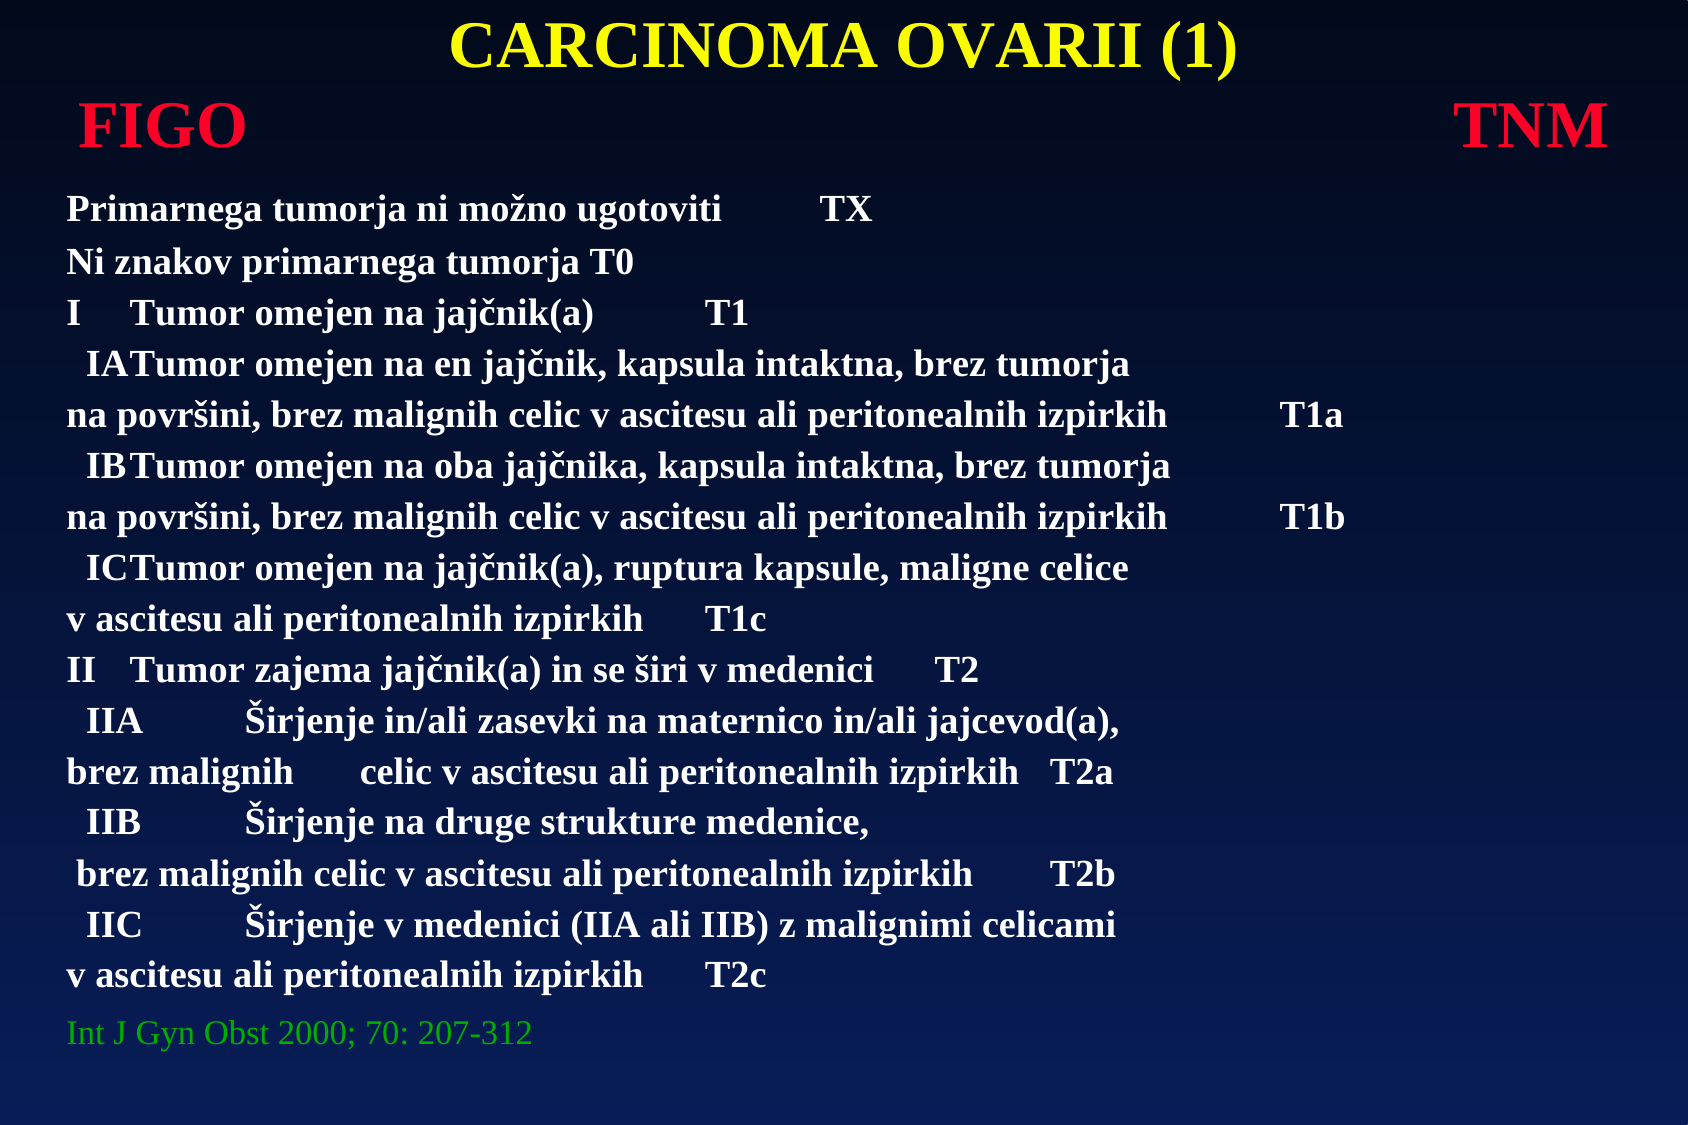

# CARCINOMA OVARII (1) FIGO										TNM
			Primarnega tumorja ni možno ugotoviti					TX
 			Ni znakov primarnega tumorja						T0
	I		Tumor omejen na jajčnik(a)						T1
	 IA		Tumor omejen na en jajčnik, kapsula intaktna, brez tumorja
			na površini, brez malignih celic v ascitesu ali peritonealnih izpirkih	T1a
	 IB		Tumor omejen na oba jajčnika, kapsula intaktna, brez tumorja
			na površini, brez malignih celic v ascitesu ali peritonealnih izpirkih	T1b
	 IC		Tumor omejen na jajčnik(a), ruptura kapsule, maligne celice
			v ascitesu ali peritonealnih izpirkih						T1c
	II		Tumor zajema jajčnik(a) in se širi v medenici				T2
	 IIA	Širjenje in/ali zasevki na maternico in/ali jajcevod(a),
			brez malignih	celic v ascitesu ali peritonealnih izpirkih			T2a
	 IIB	Širjenje na druge strukture medenice,
			 brez malignih celic v ascitesu ali peritonealnih izpirkih 			T2b
	 IIC	Širjenje v medenici (IIA ali IIB) z malignimi celicami
			v ascitesu ali peritonealnih izpirkih						T2c
									Int J Gyn Obst 2000; 70: 207-312